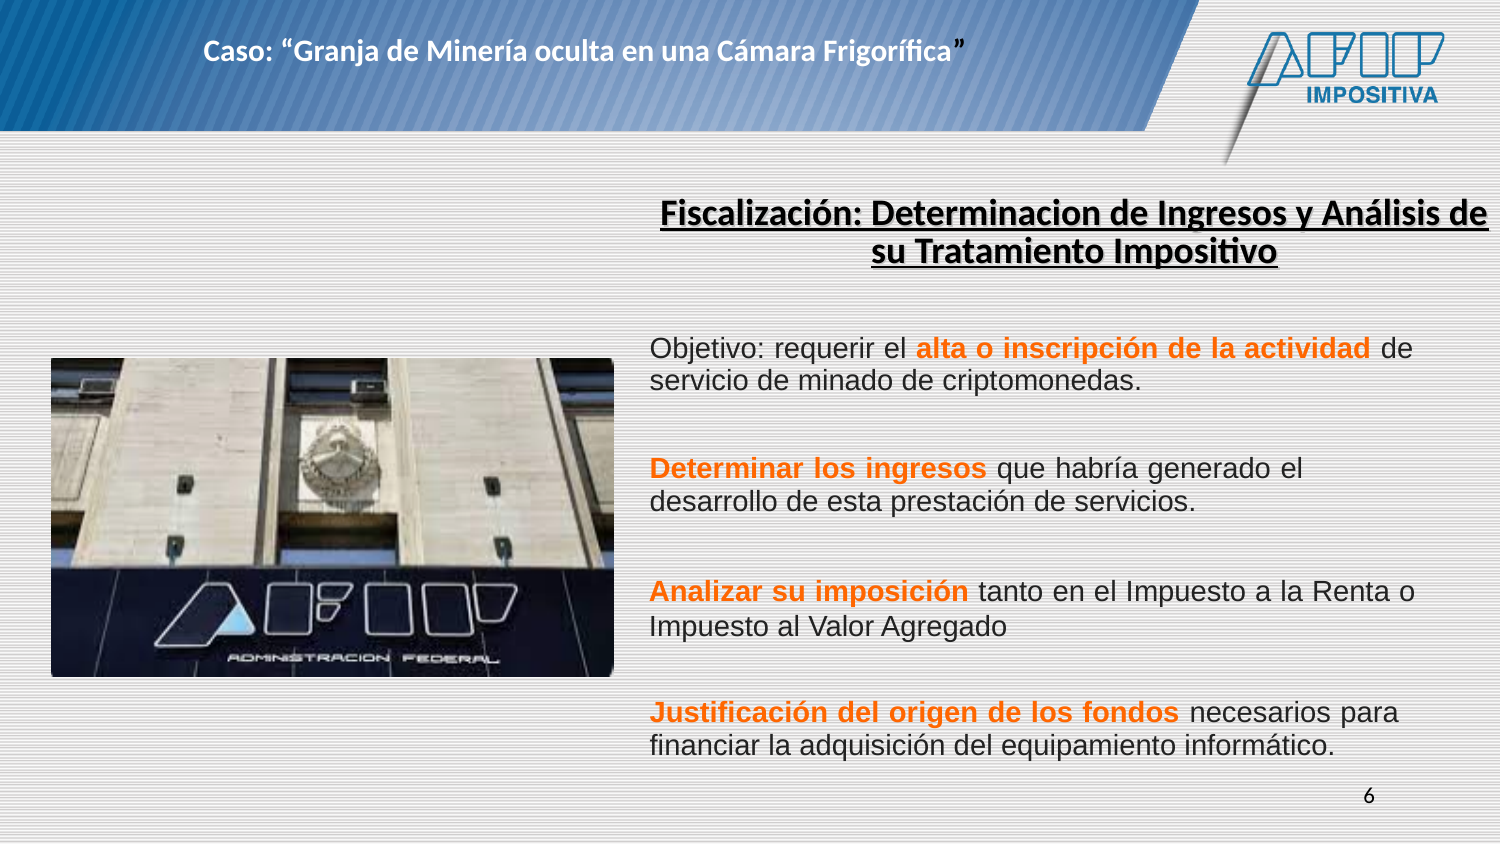

Caso: “Granja de Minería oculta en una Cámara Frigorífica”
# Fiscalización: Determinacion de Ingresos y Análisis de su Tratamiento Impositivo
Objetivo: requerir el alta o inscripción de la actividad de servicio de minado de criptomonedas.
Determinar los ingresos que habría generado el desarrollo de esta prestación de servicios.
Analizar su imposición tanto en el Impuesto a la Renta o Impuesto al Valor Agregado
Justificación del origen de los fondos necesarios para financiar la adquisición del equipamiento informático.